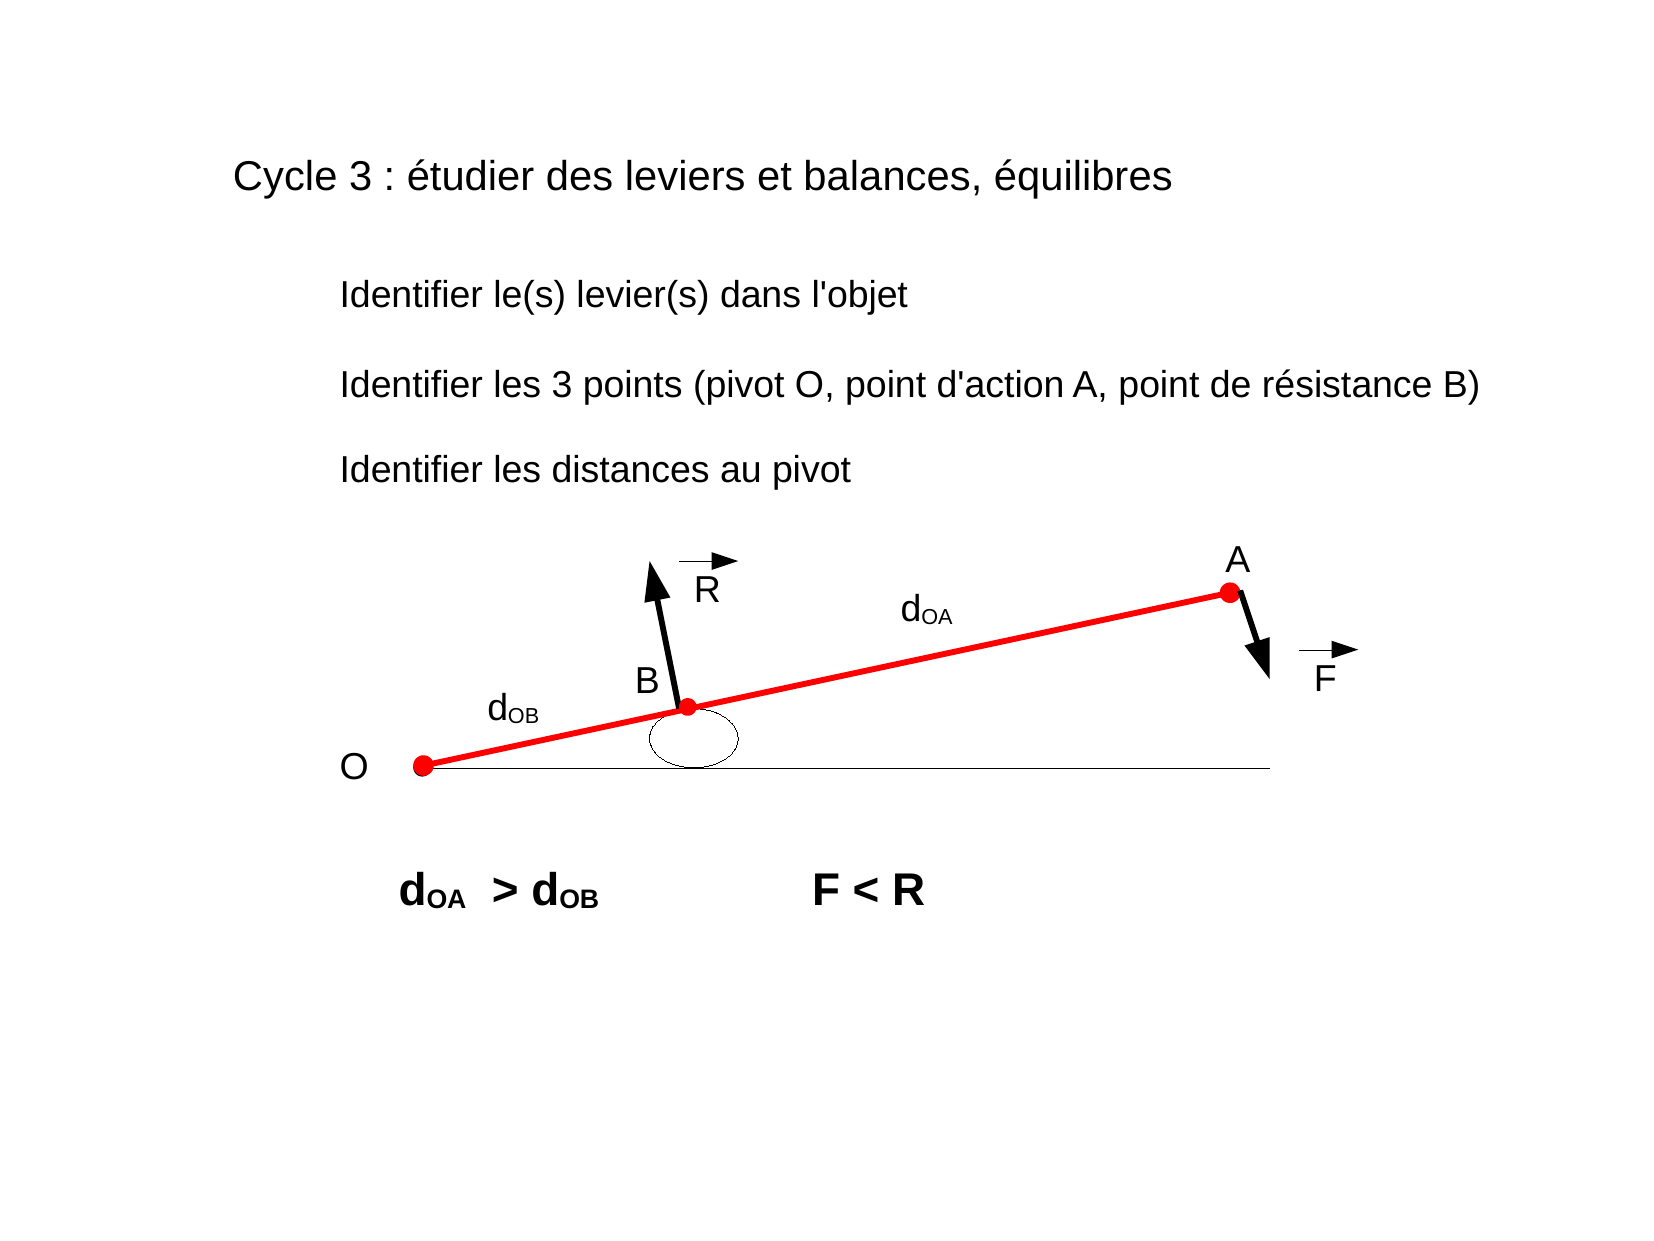

Cycle 3 : étudier des leviers et balances, équilibres
Identifier le(s) levier(s) dans l'objet
Identifier les 3 points (pivot O, point d'action A, point de résistance B)
Identifier les distances au pivot
A
R
dOA
F
B
dOB
O
dOA > dOB
F < R